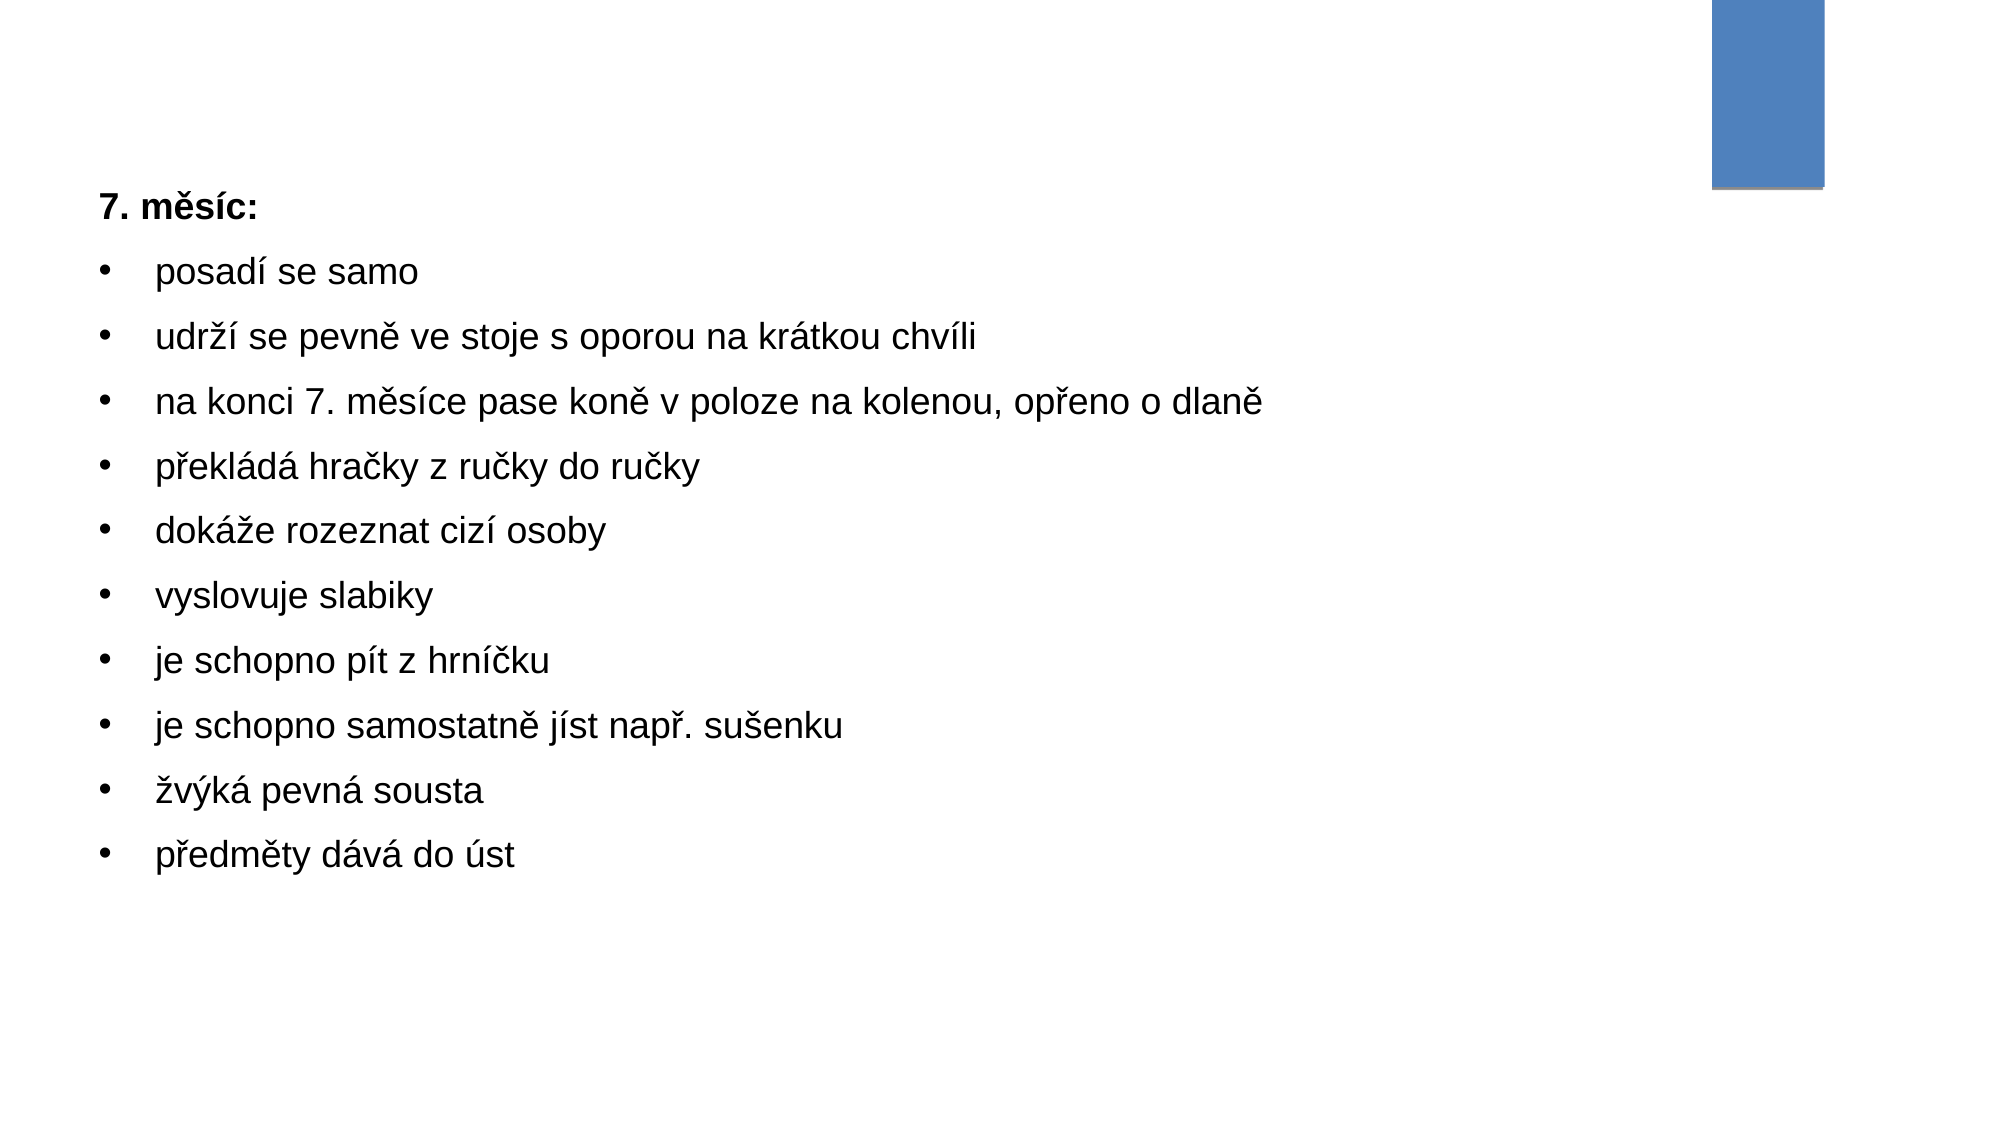

7. měsíc:
posadí se samo
udrží se pevně ve stoje s oporou na krátkou chvíli
na konci 7. měsíce pase koně v poloze na kolenou, opřeno o dlaně
překládá hračky z ručky do ručky
dokáže rozeznat cizí osoby
vyslovuje slabiky
je schopno pít z hrníčku
je schopno samostatně jíst např. sušenku
žvýká pevná sousta
předměty dává do úst